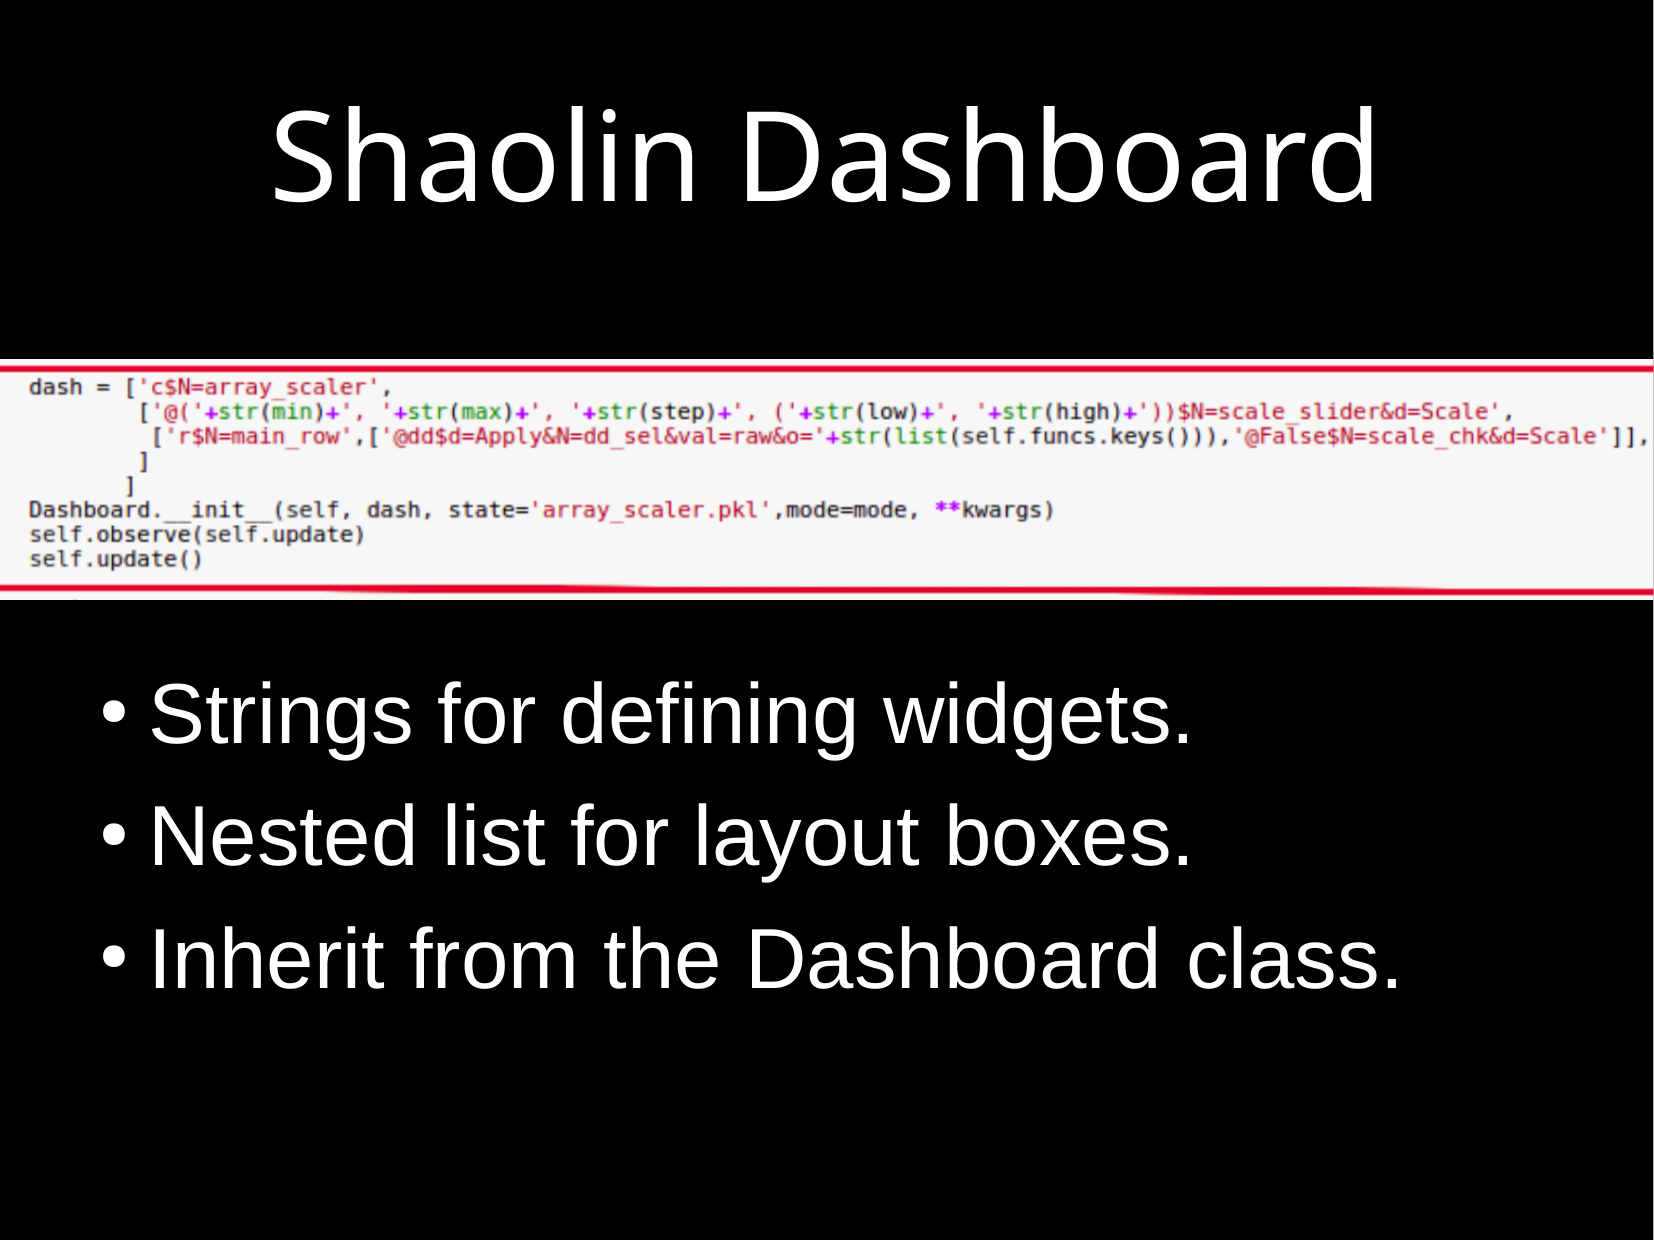

# Shaolin Dashboard
Strings for defining widgets.
Nested list for layout boxes.
Inherit from the Dashboard class.